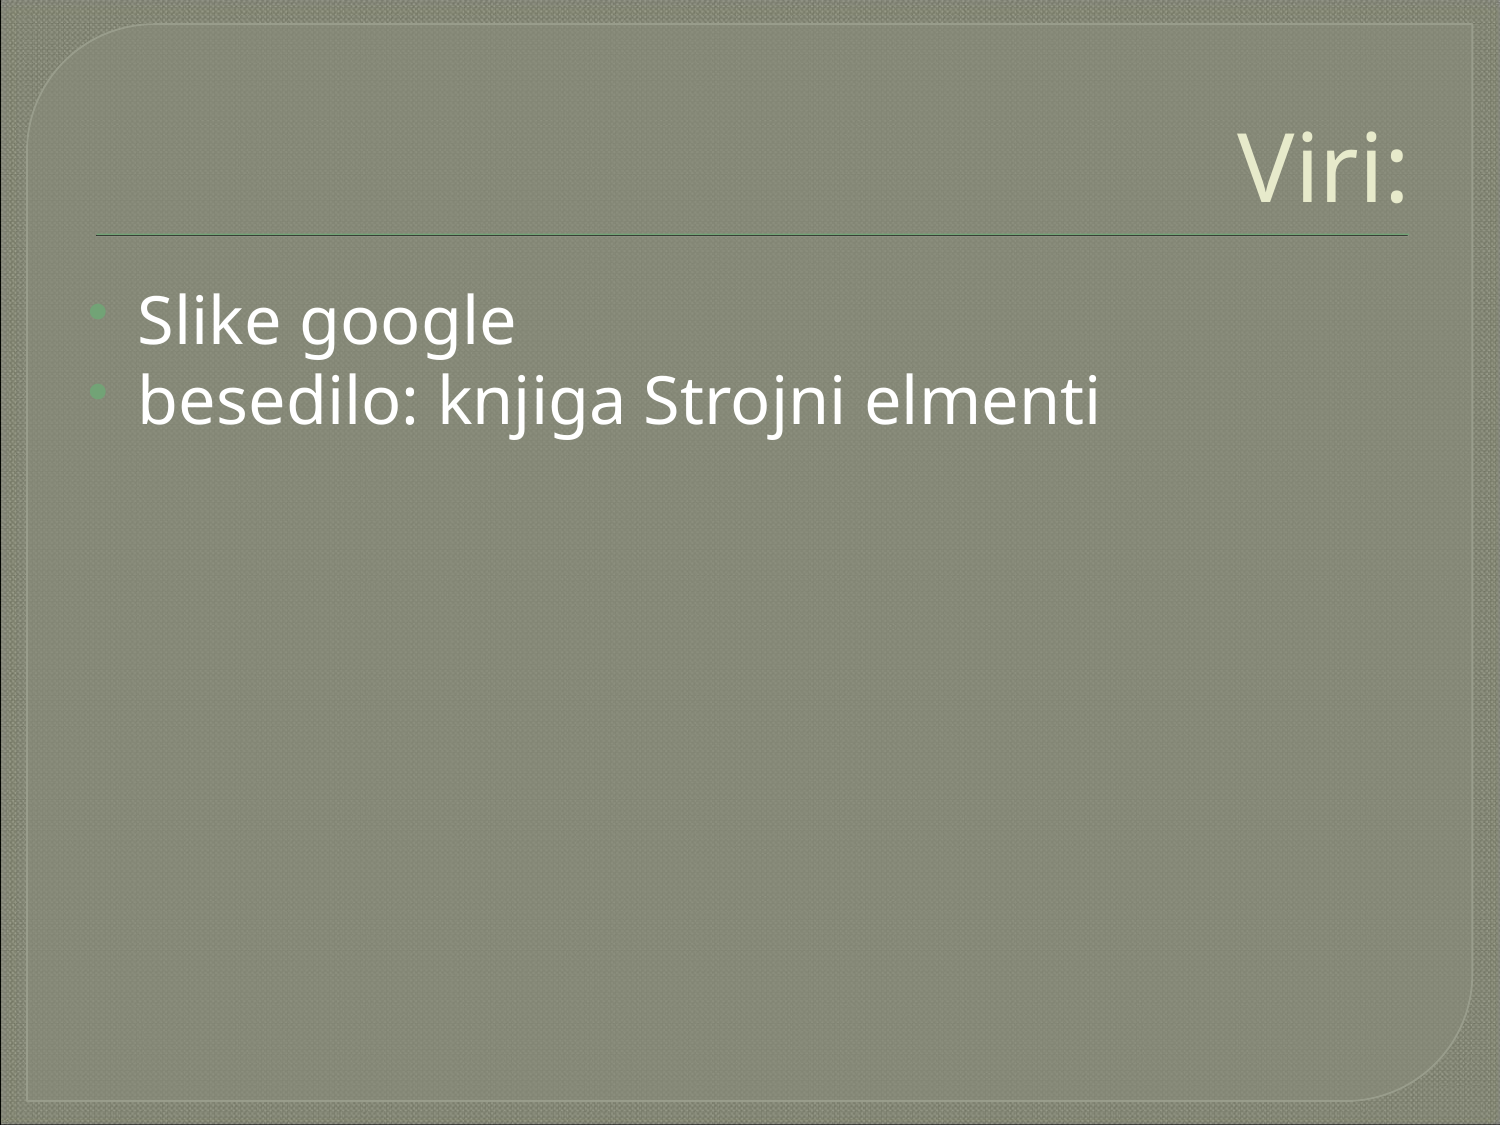

# Viri:
Slike google
besedilo: knjiga Strojni elmenti